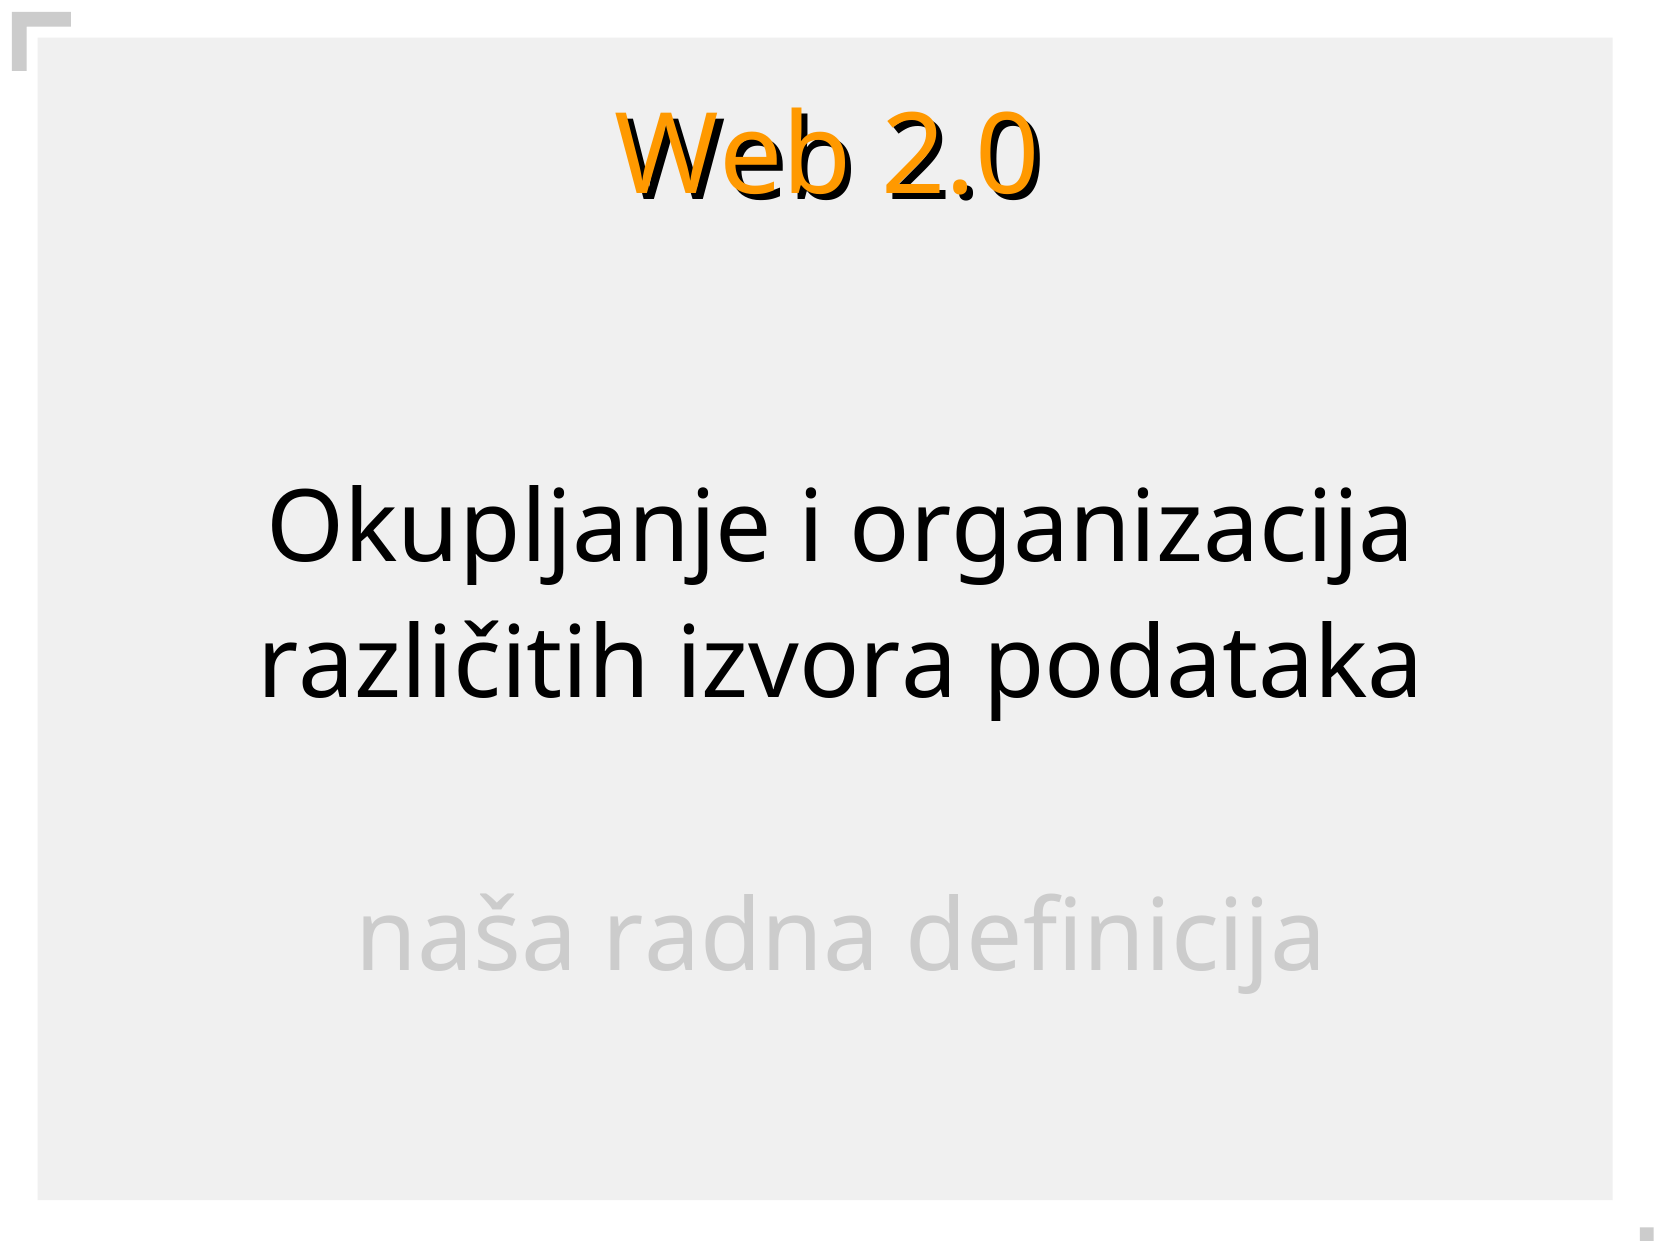

# Web 2.0
Okupljanje i organizacija različitih izvora podataka
naša radna definicija